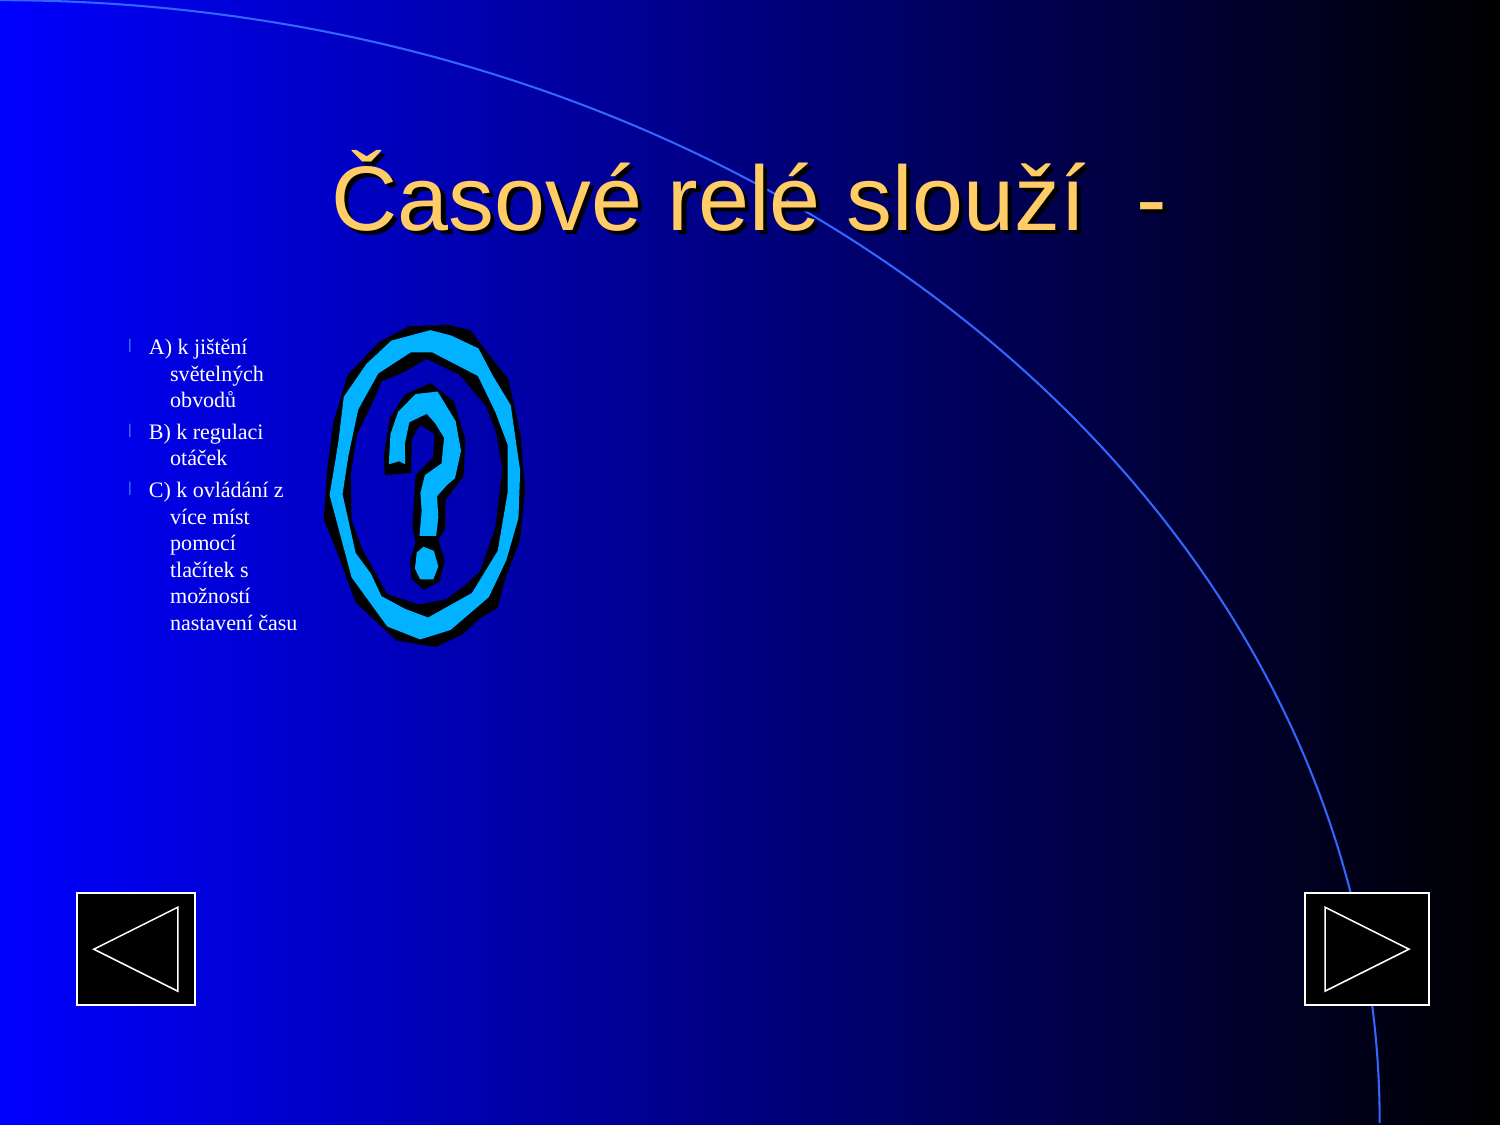

# Časové relé slouží -
A) k jištění světelných obvodů
B) k regulaci otáček
C) k ovládání z více míst pomocí tlačítek s možností nastavení času